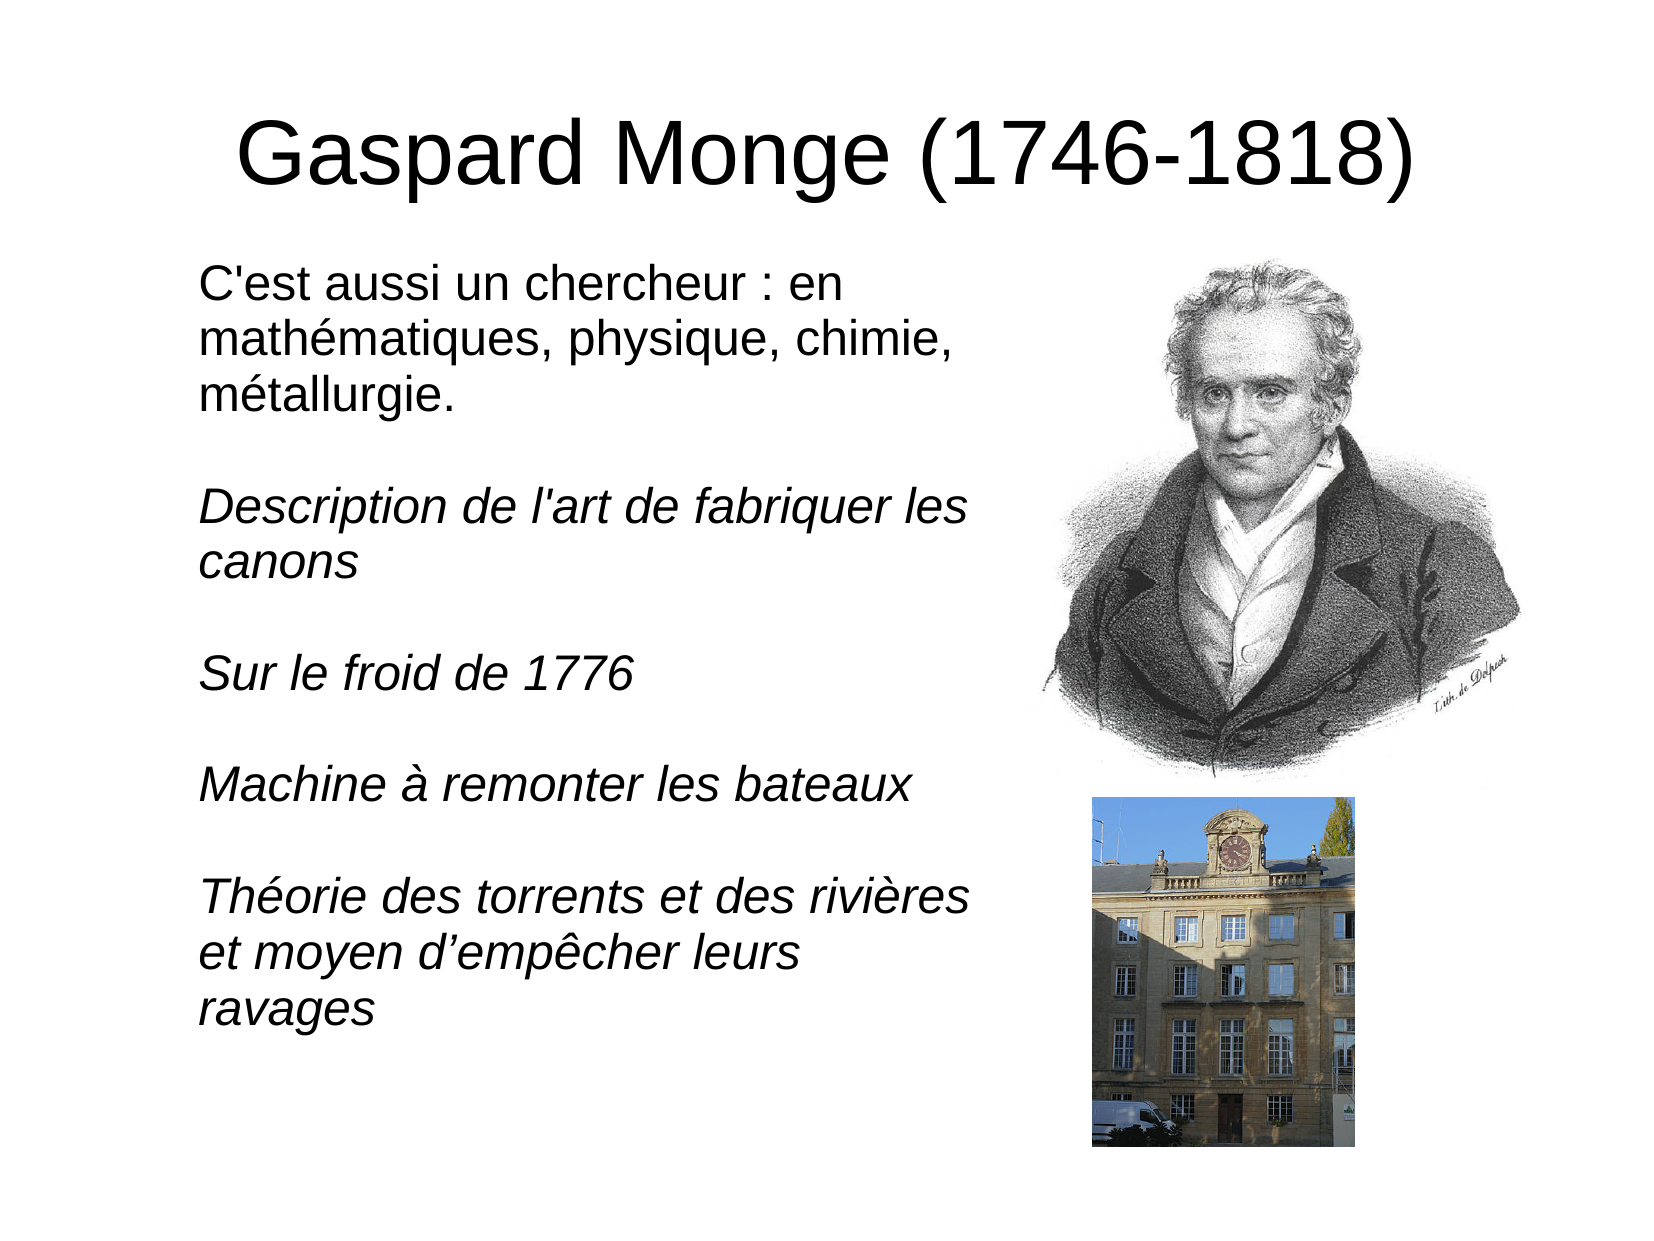

# Gaspard Monge (1746-1818)
C'est aussi un chercheur : en mathématiques, physique, chimie, métallurgie.
Description de l'art de fabriquer les canons
Sur le froid de 1776
Machine à remonter les bateaux
Théorie des torrents et des rivières et moyen d’empêcher leurs ravages